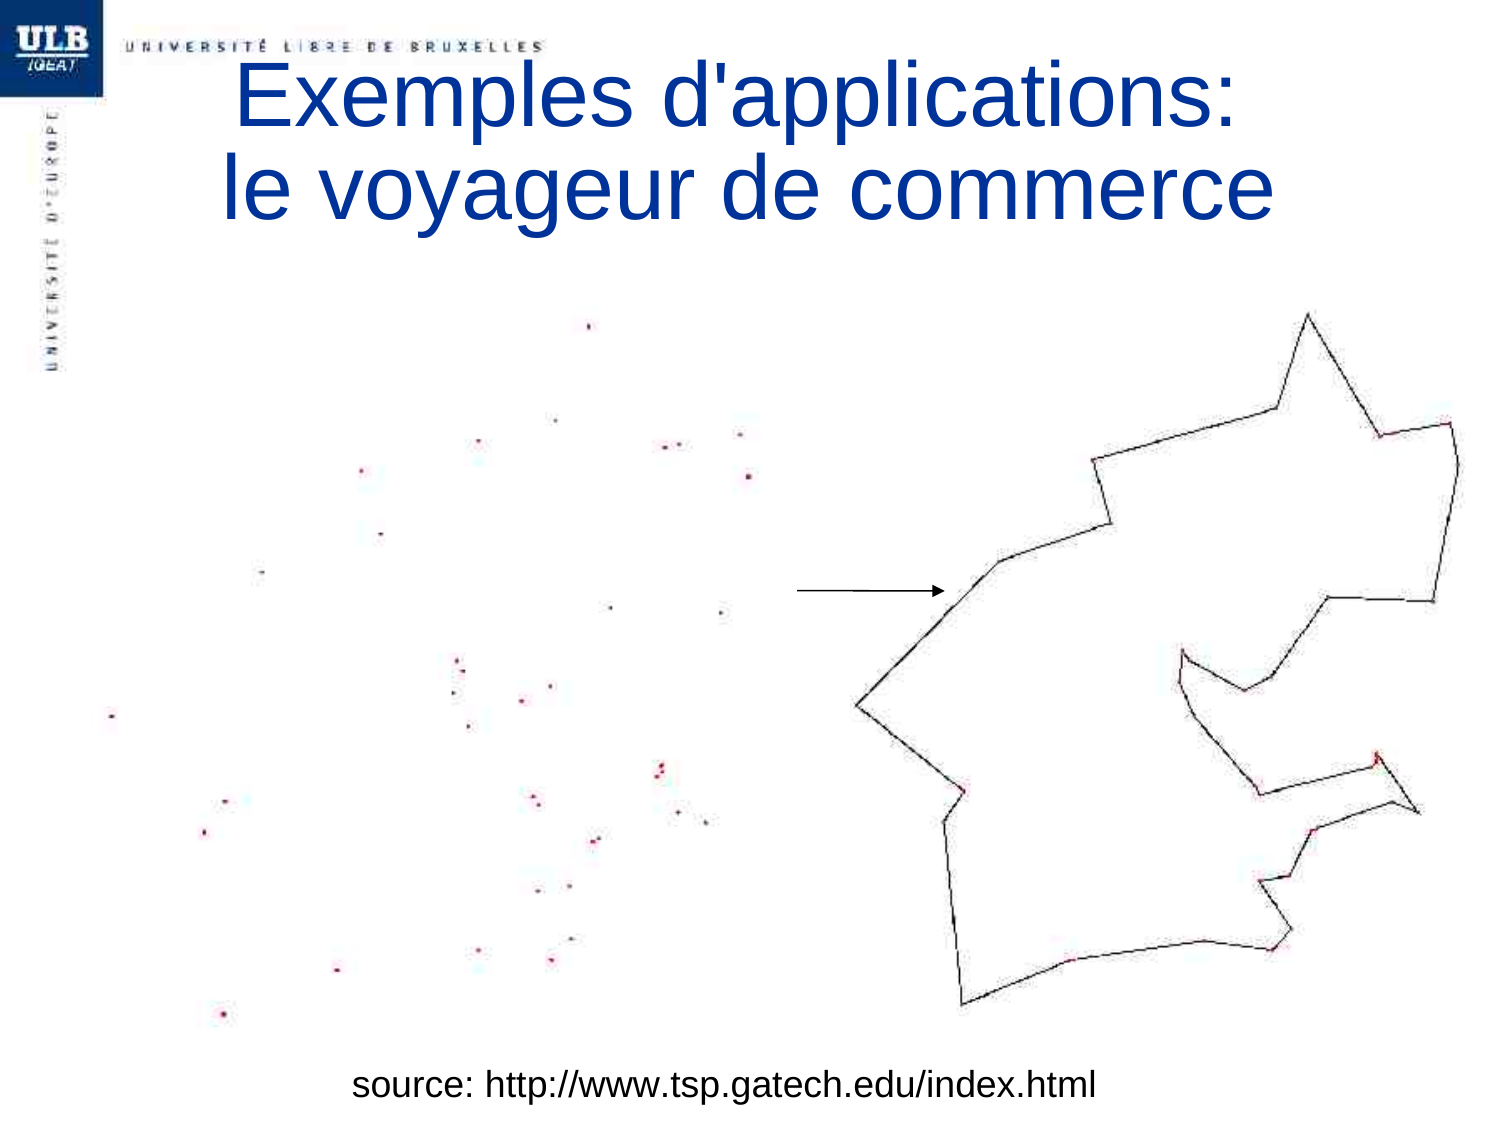

# Exemples d'applications: le voyageur de commerce
source: http://www.tsp.gatech.edu/index.html